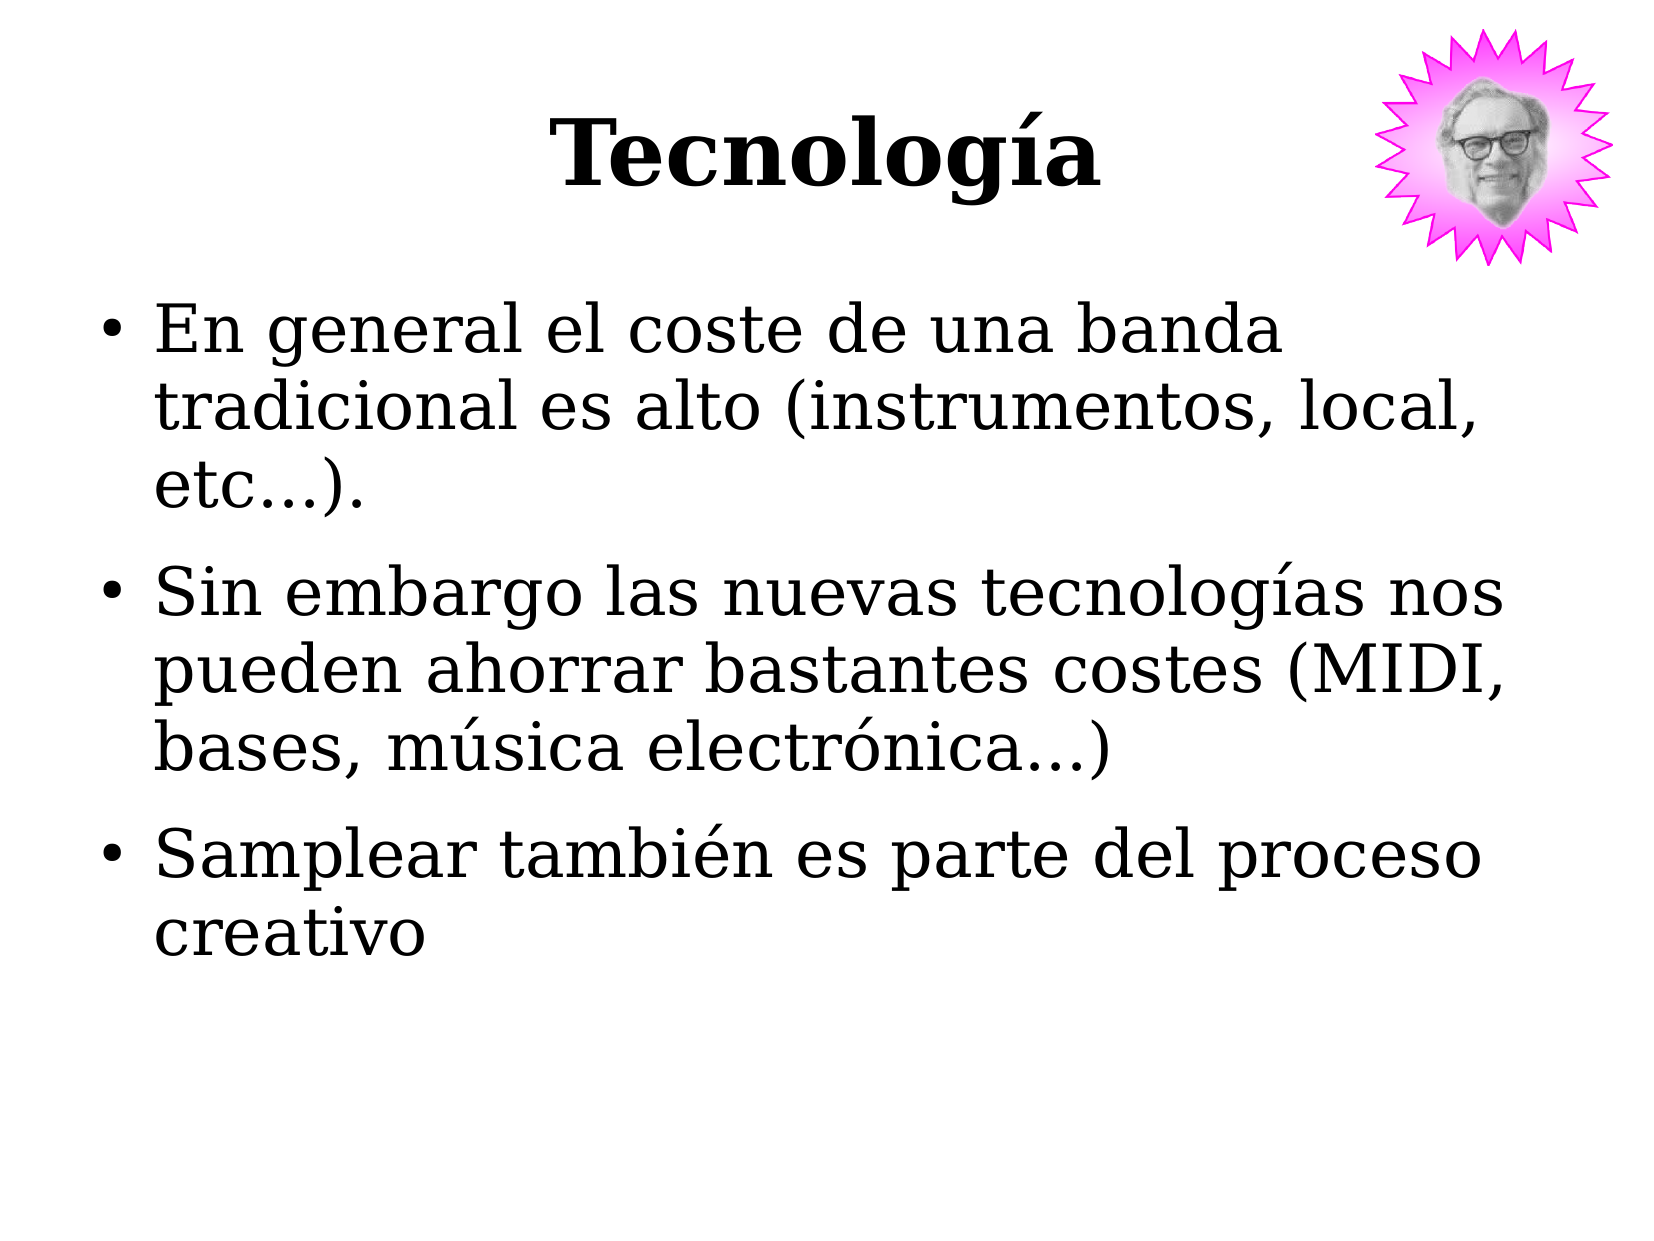

# Tecnología
En general el coste de una banda tradicional es alto (instrumentos, local, etc...).
Sin embargo las nuevas tecnologías nos pueden ahorrar bastantes costes (MIDI, bases, música electrónica...)
Samplear también es parte del proceso creativo